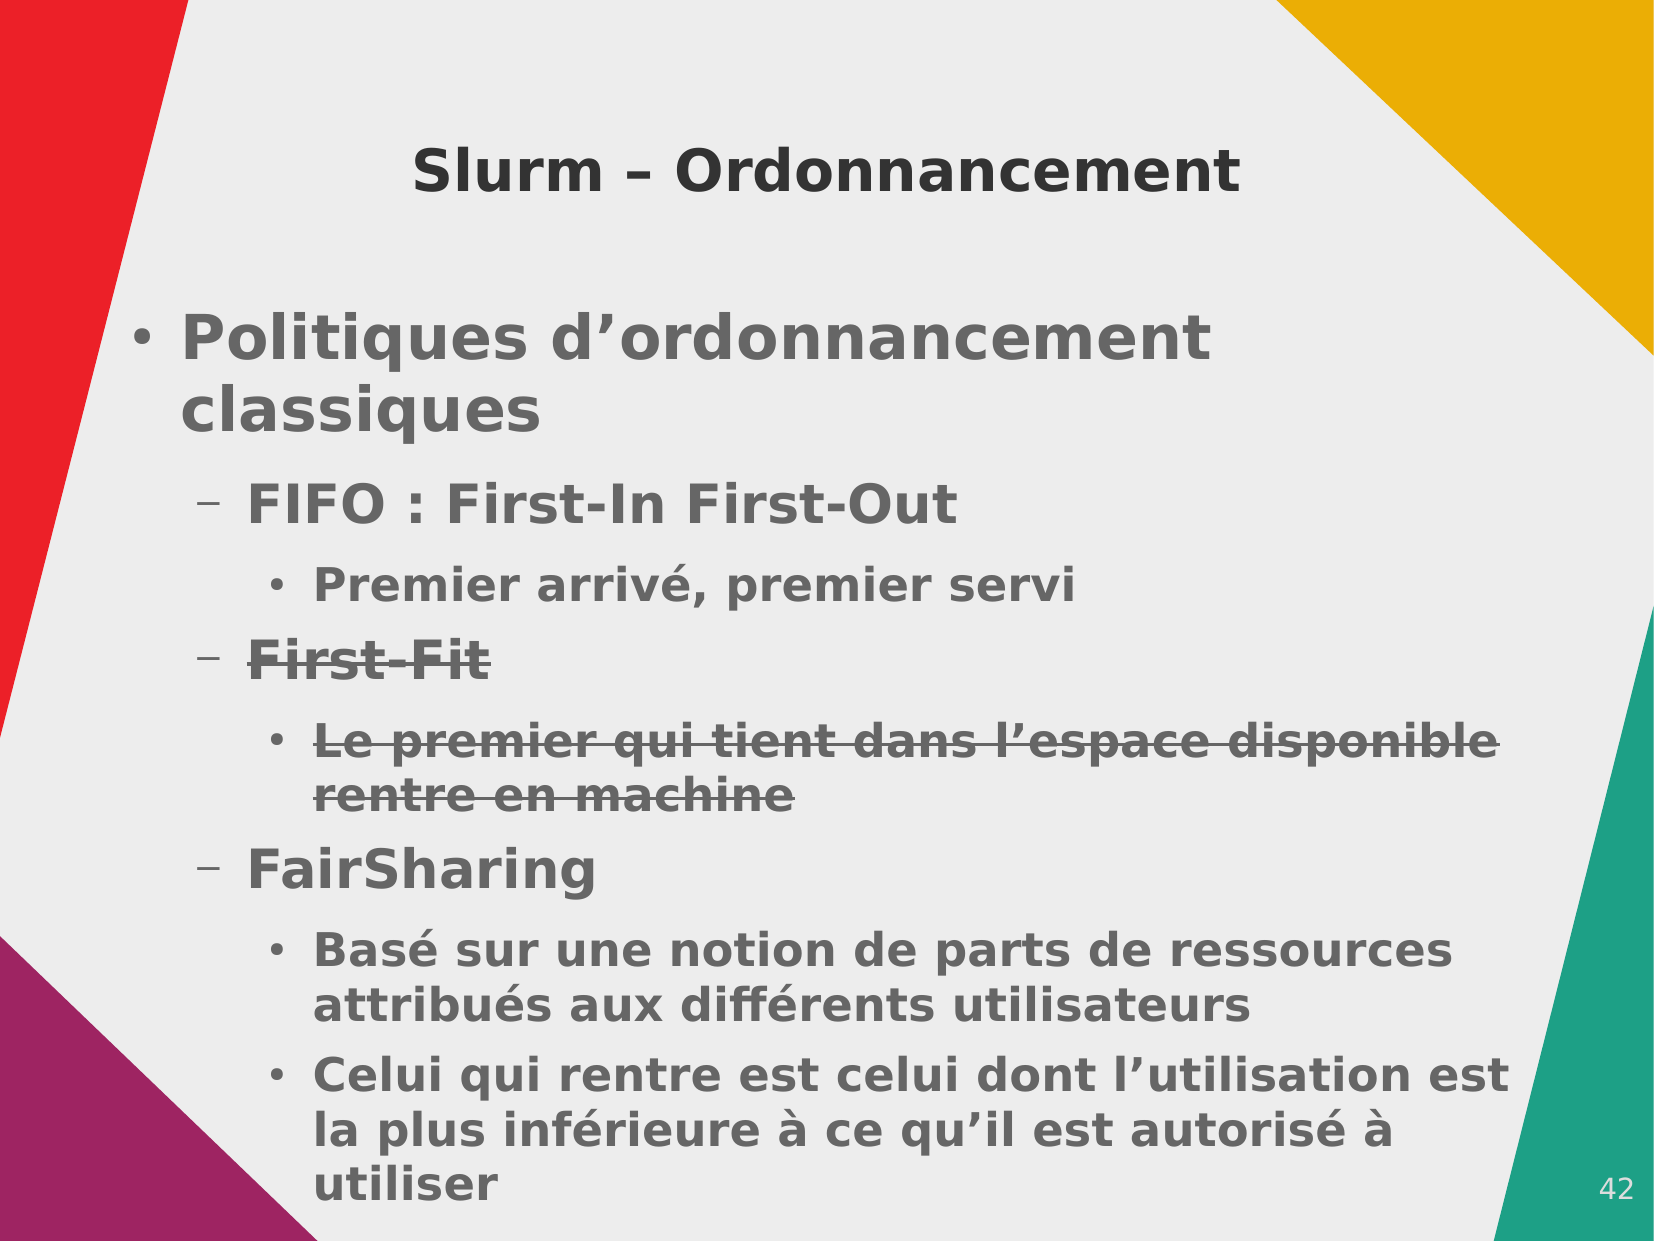

# Slurm – Ordonnancement
Politiques d’ordonnancement classiques
FIFO : First-In First-Out
Premier arrivé, premier servi
First-Fit
Le premier qui tient dans l’espace disponible rentre en machine
FairSharing
Basé sur une notion de parts de ressources attribués aux différents utilisateurs
Celui qui rentre est celui dont l’utilisation est la plus inférieure à ce qu’il est autorisé à utiliser
42